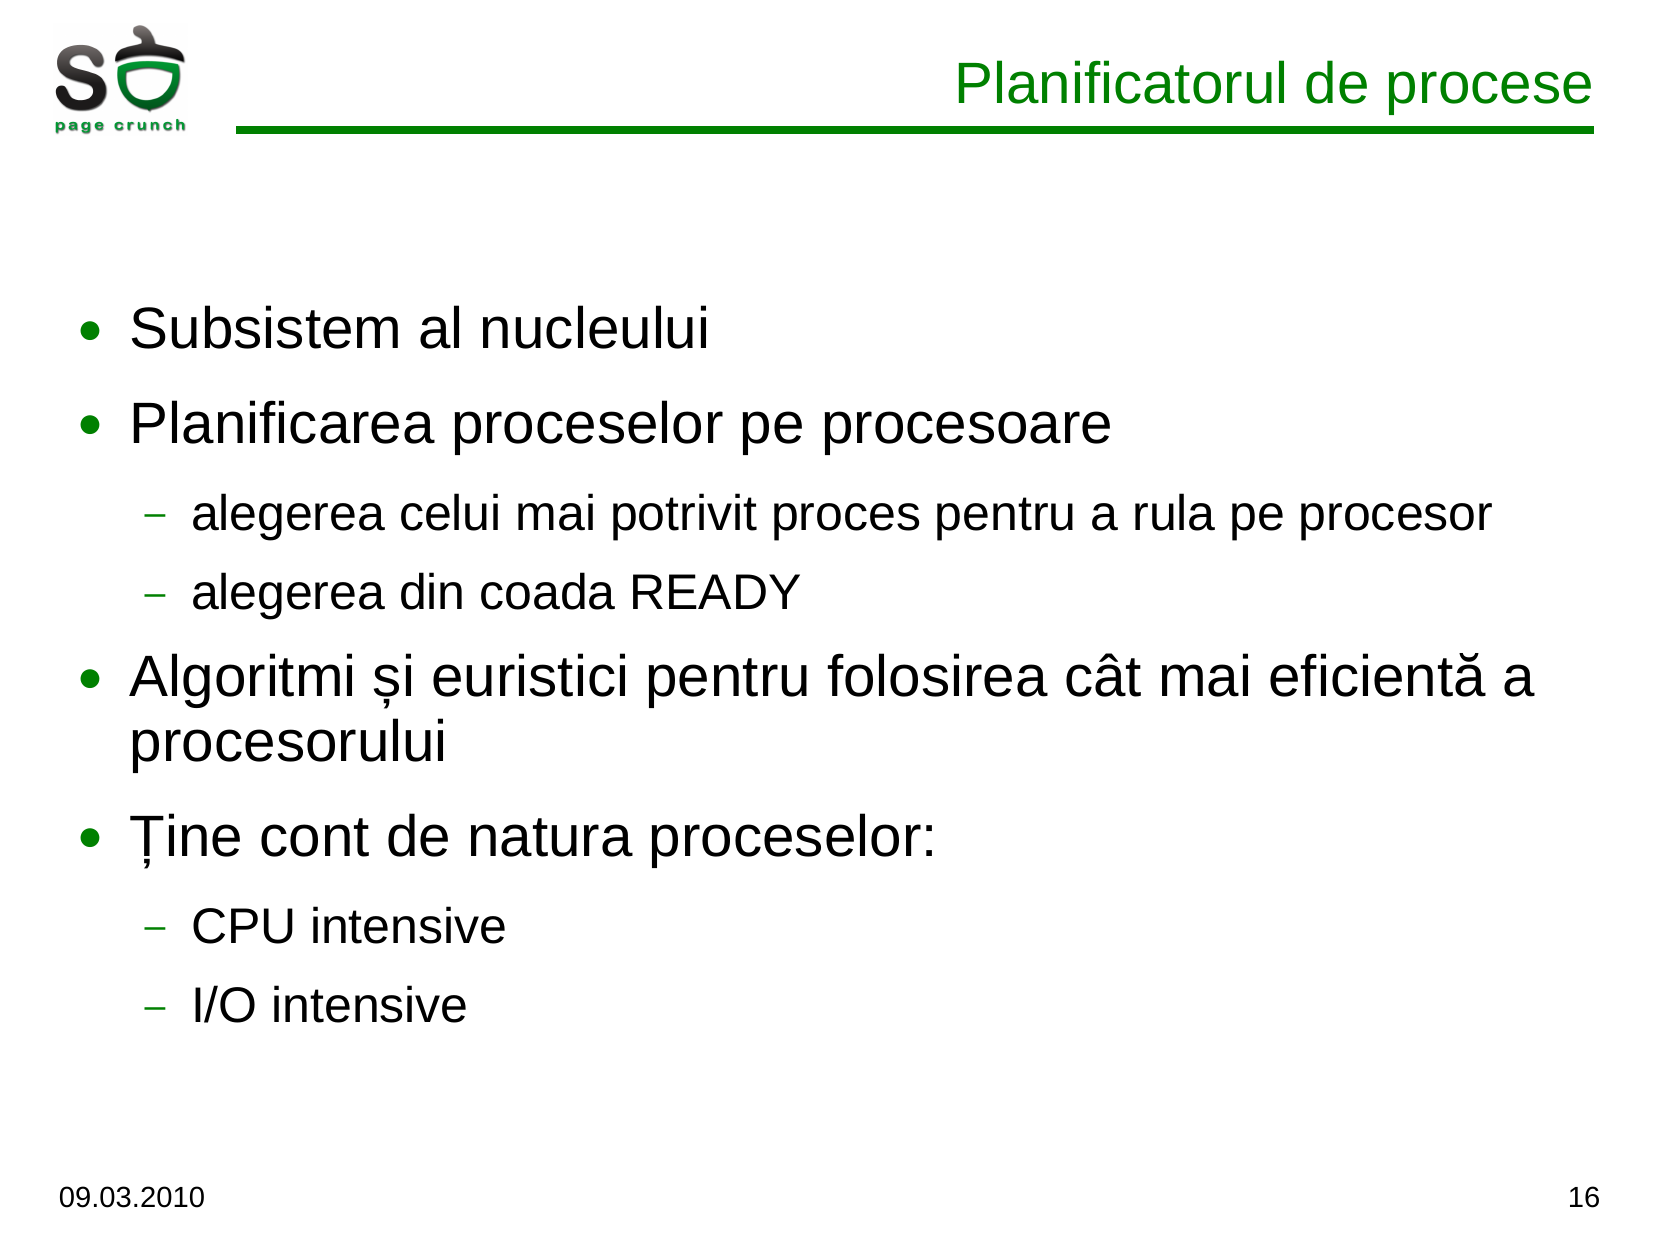

# Planificatorul de procese
Subsistem al nucleului
Planificarea proceselor pe procesoare
alegerea celui mai potrivit proces pentru a rula pe procesor
alegerea din coada READY
Algoritmi și euristici pentru folosirea cât mai eficientă a procesorului
Ține cont de natura proceselor:
CPU intensive
I/O intensive
09.03.2010
16